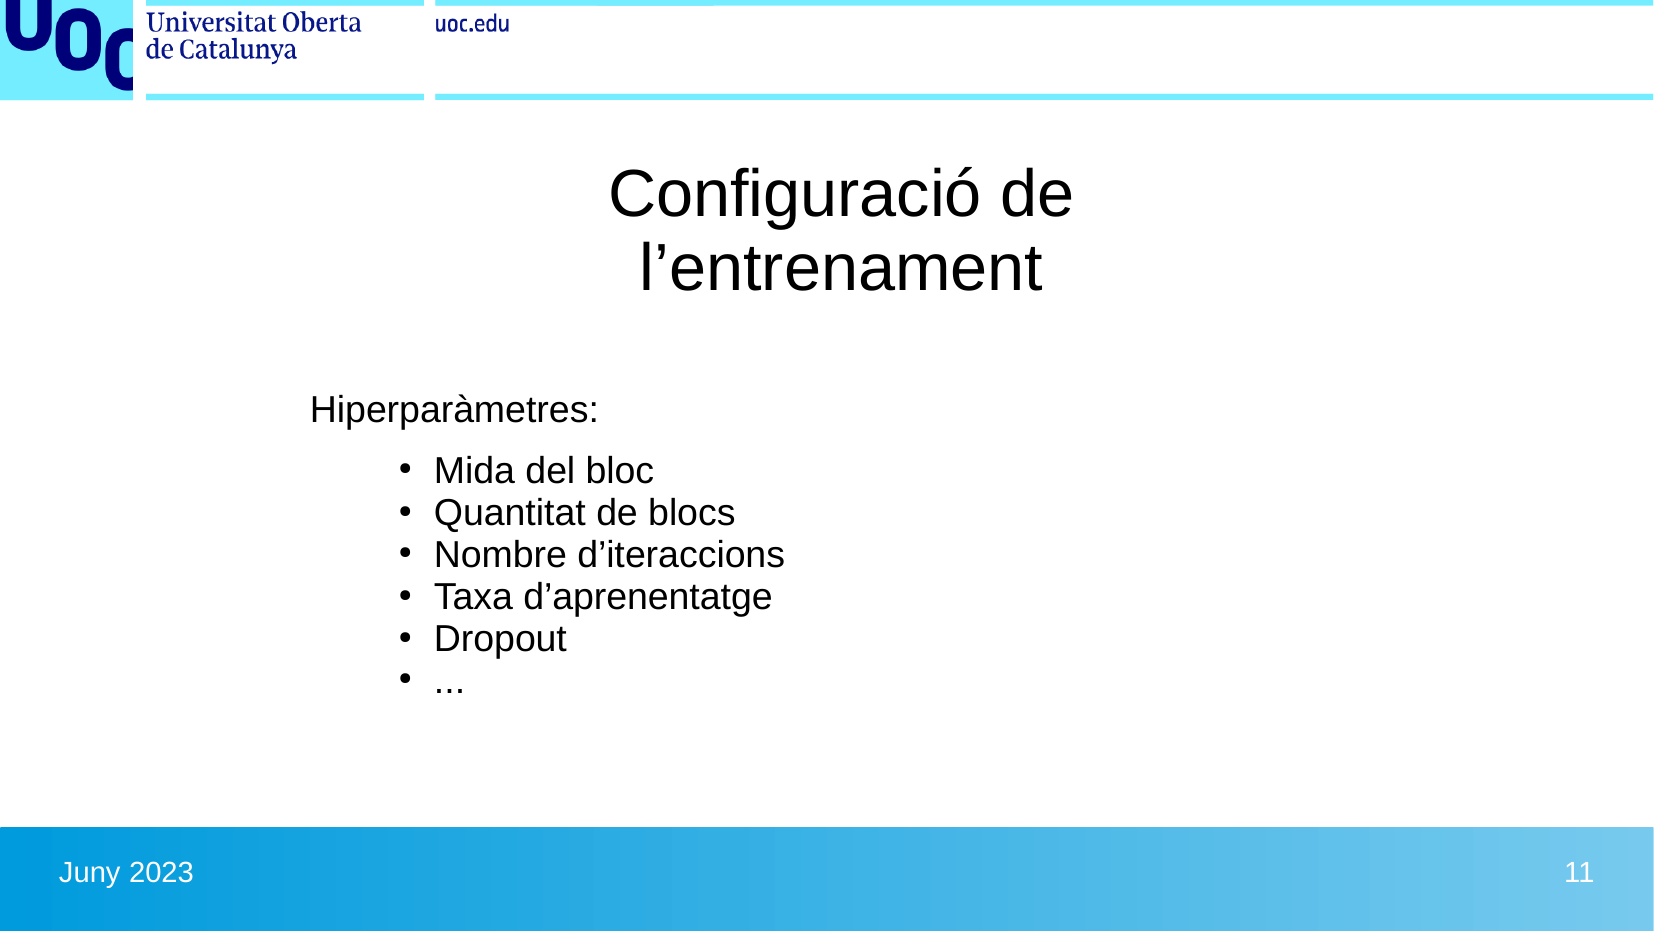

# Configuració de l’entrenament
Hiperparàmetres:
Mida del bloc
Quantitat de blocs
Nombre d’iteraccions
Taxa d’aprenentatge
Dropout
...
11